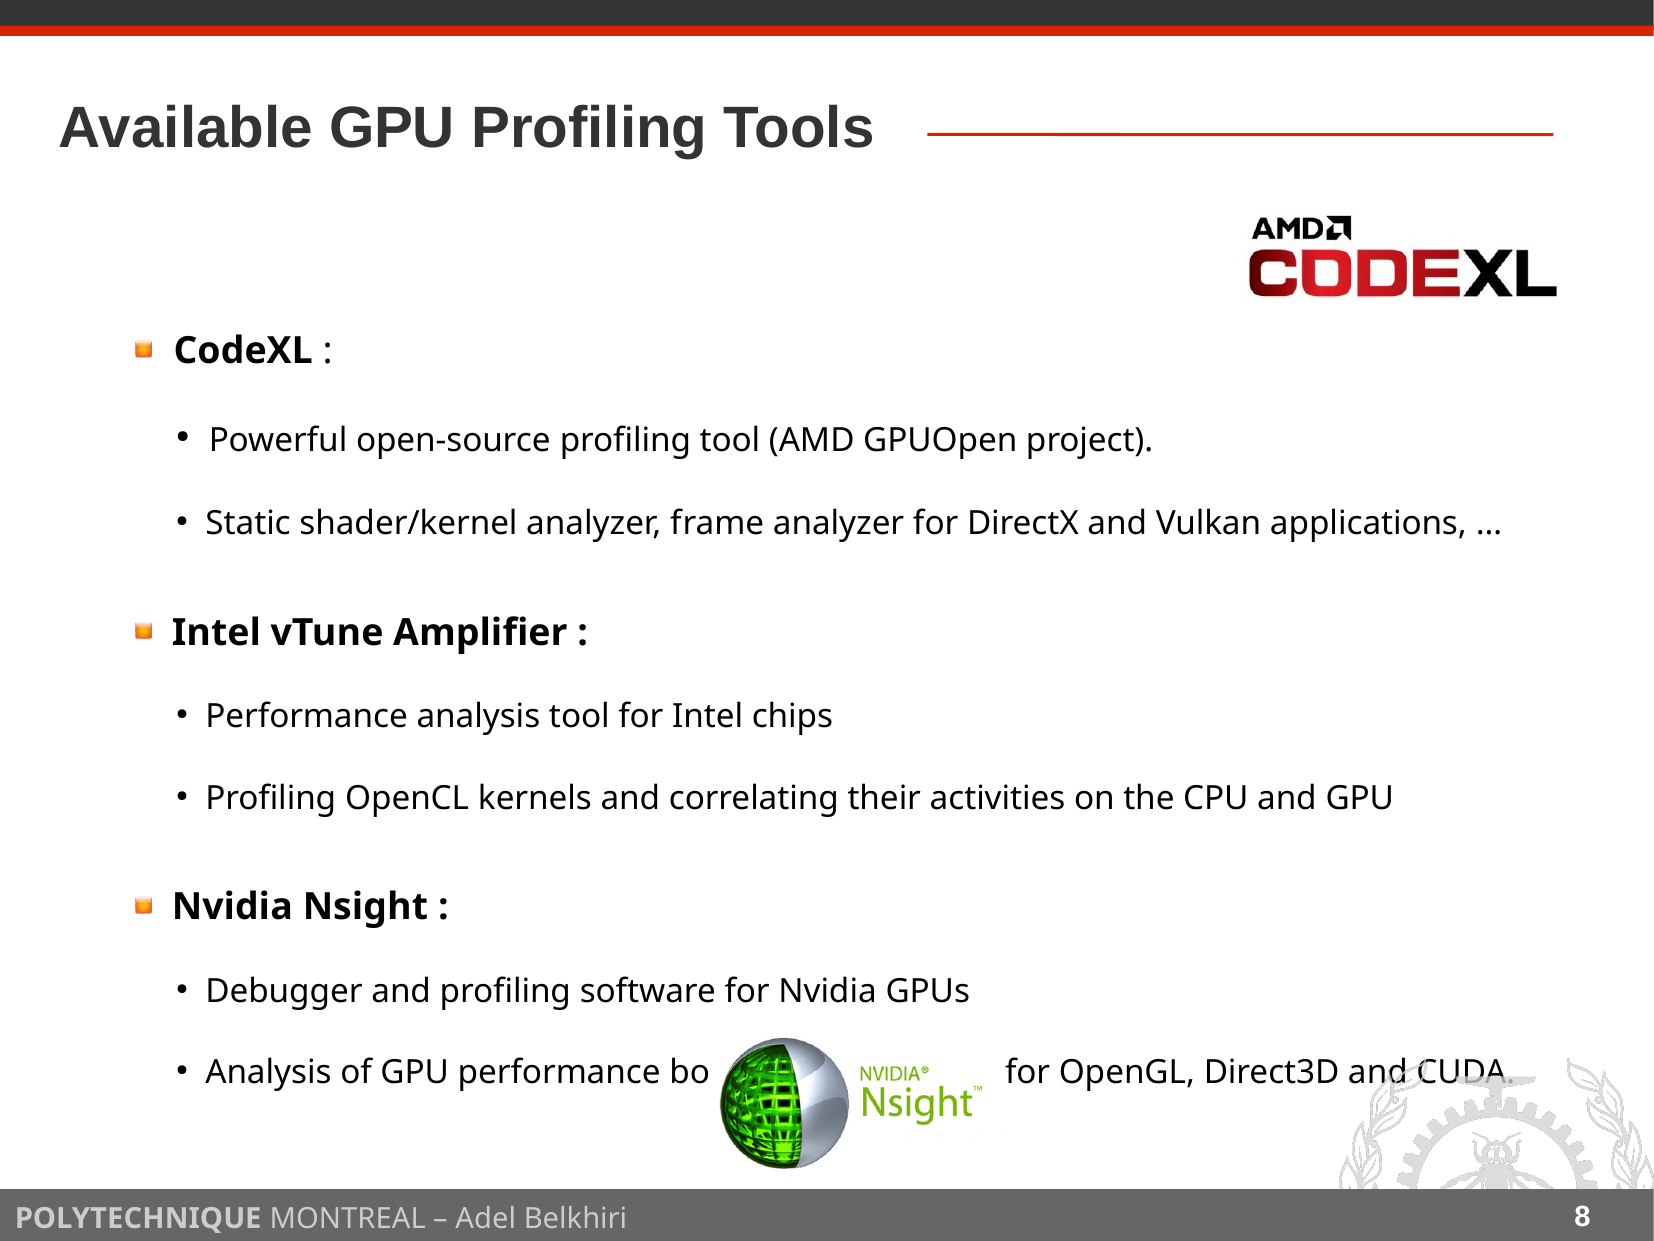

Available GPU Profiling Tools
 CodeXL :
 Powerful open-source profiling tool (AMD GPUOpen project).
 Static shader/kernel analyzer, frame analyzer for DirectX and Vulkan applications, …
 Intel vTune Amplifier :
 Performance analysis tool for Intel chips
 Profiling OpenCL kernels and correlating their activities on the CPU and GPU
 Nvidia Nsight :
 Debugger and profiling software for Nvidia GPUs
 Analysis of GPU performance bottlenecks, API calls for OpenGL, Direct3D and CUDA.
POLYTECHNIQUE MONTREAL – Adel Belkhiri
8